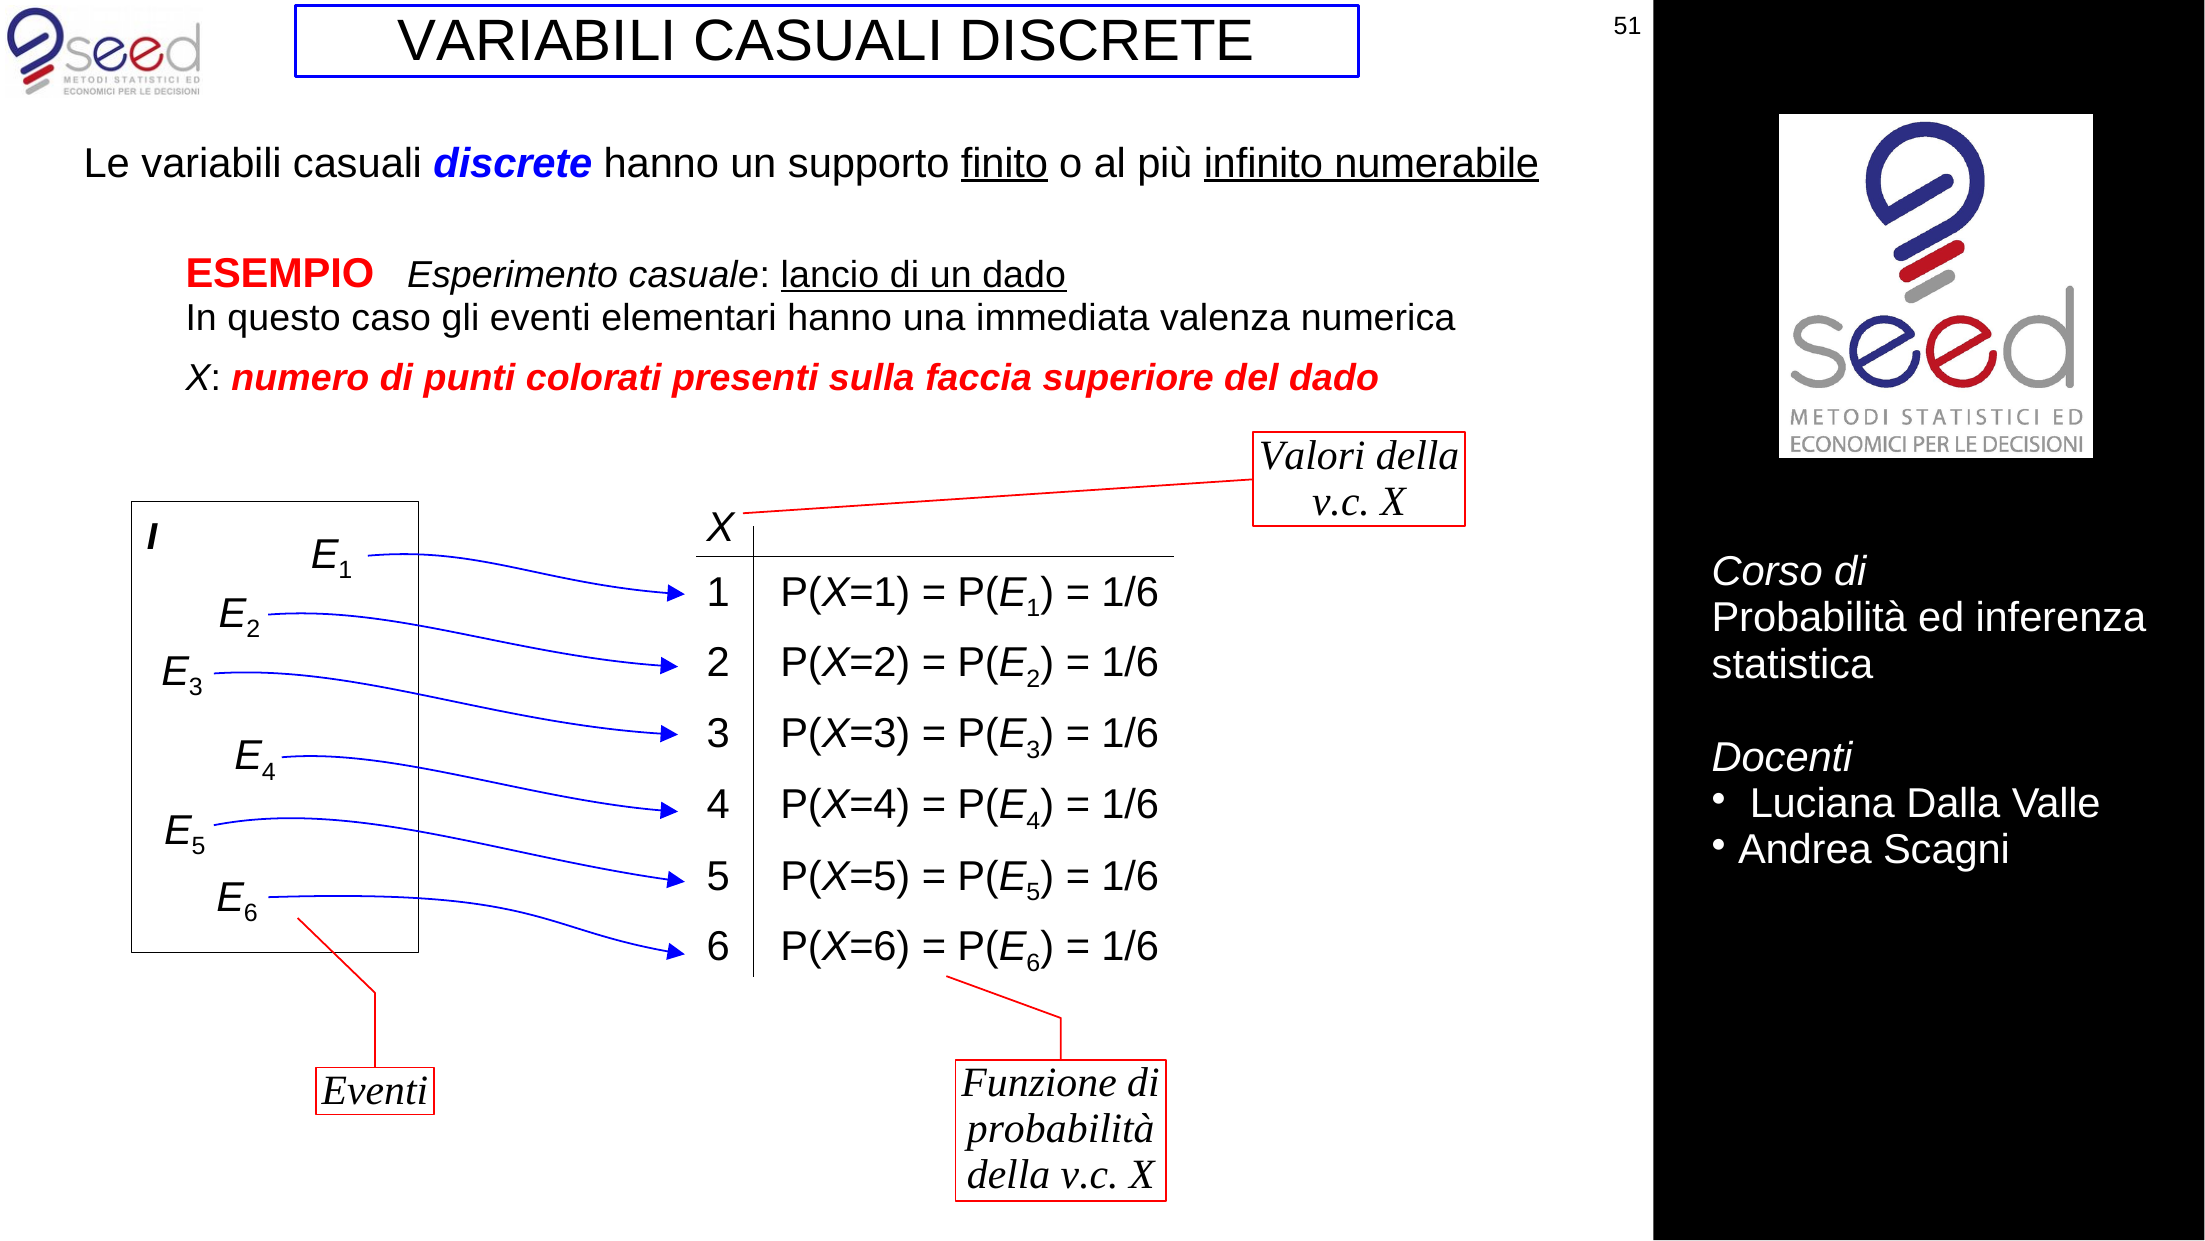

VARIABILI CASUALI DISCRETE
Le variabili casuali discrete hanno un supporto finito o al più infinito numerabile
ESEMPIO	Esperimento casuale: lancio di un dado
In questo caso gli eventi elementari hanno una immediata valenza numerica
X: numero di punti colorati presenti sulla faccia superiore del dado
X
1	P(X=1) = P(E1) = 1/6
2	P(X=2) = P(E2) = 1/6
3	P(X=3) = P(E3) = 1/6
4	P(X=4) = P(E4) = 1/6
5	P(X=5) = P(E5) = 1/6
6	P(X=6) = P(E6) = 1/6
I
E1
E2
E3
E4
E5
E6